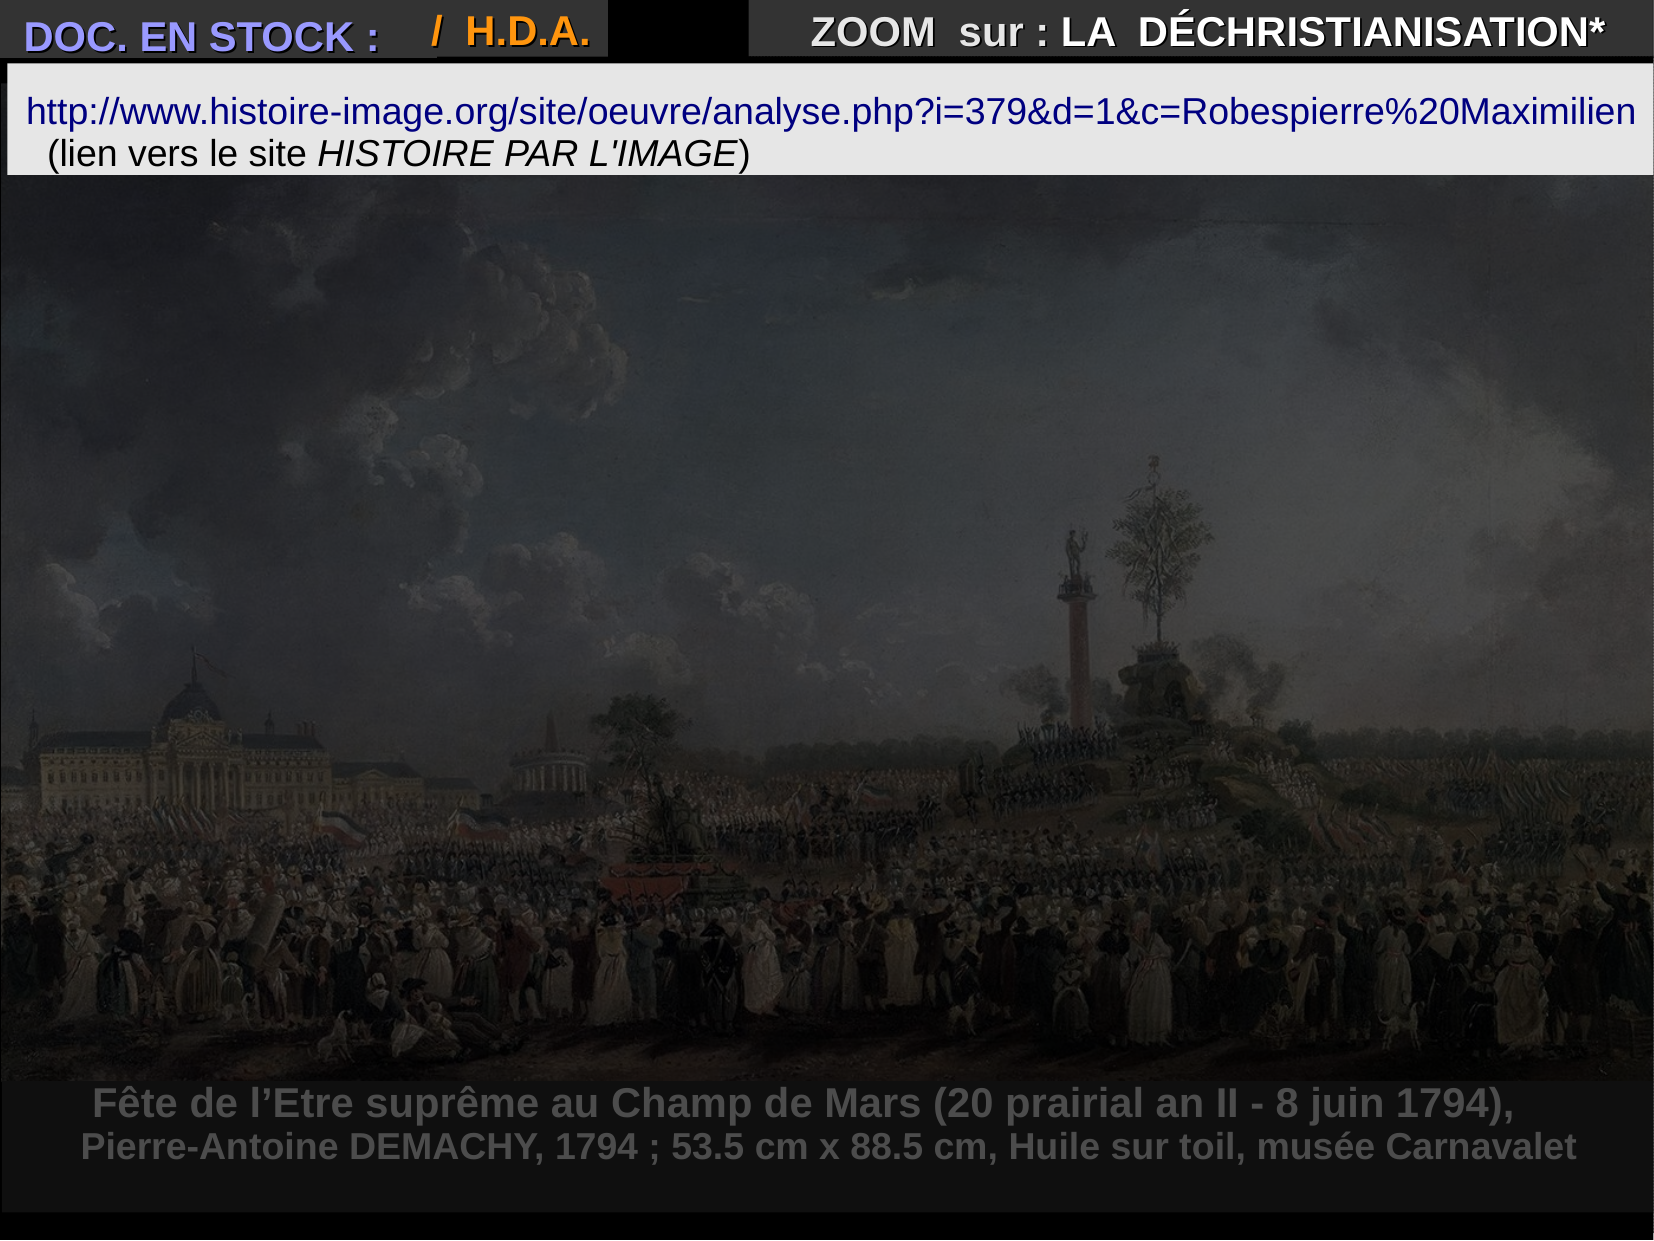

/ H.D.A.
ZOOM sur : LA DÉCHRISTIANISATION*
DOC. EN STOCK :
http://www.histoire-image.org/site/oeuvre/analyse.php?i=379&d=1&c=Robespierre%20Maximilien (lien vers le site HISTOIRE PAR L'IMAGE)
 Fête de l’Etre suprême au Champ de Mars (20 prairial an II - 8 juin 1794),
Pierre-Antoine DEMACHY, 1794 ; 53.5 cm x 88.5 cm, Huile sur toil, musée Carnavalet